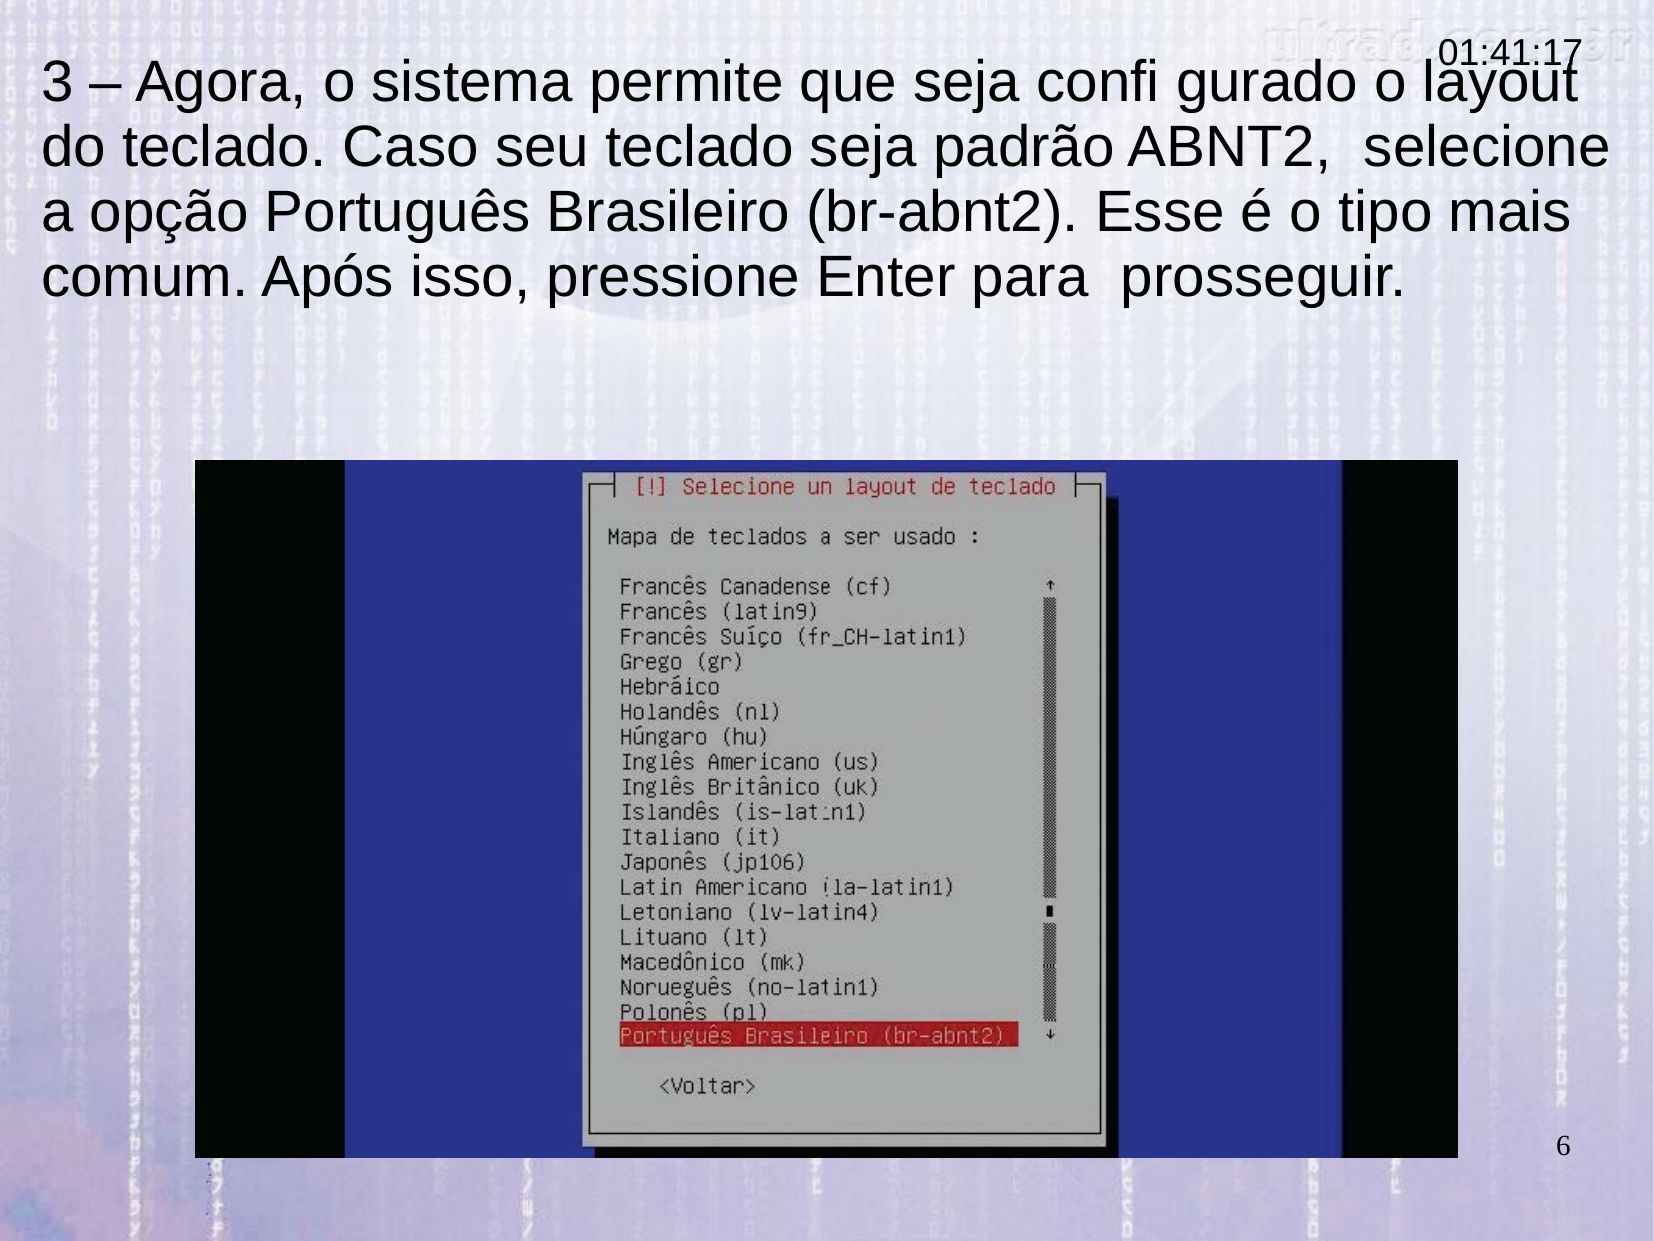

02:59:56
3 – Agora, o sistema permite que seja confi gurado o layout do teclado. Caso seu teclado seja padrão ABNT2, selecione a opção Português Brasileiro (br-abnt2). Esse é o tipo mais comum. Após isso, pressione Enter para prosseguir.
6